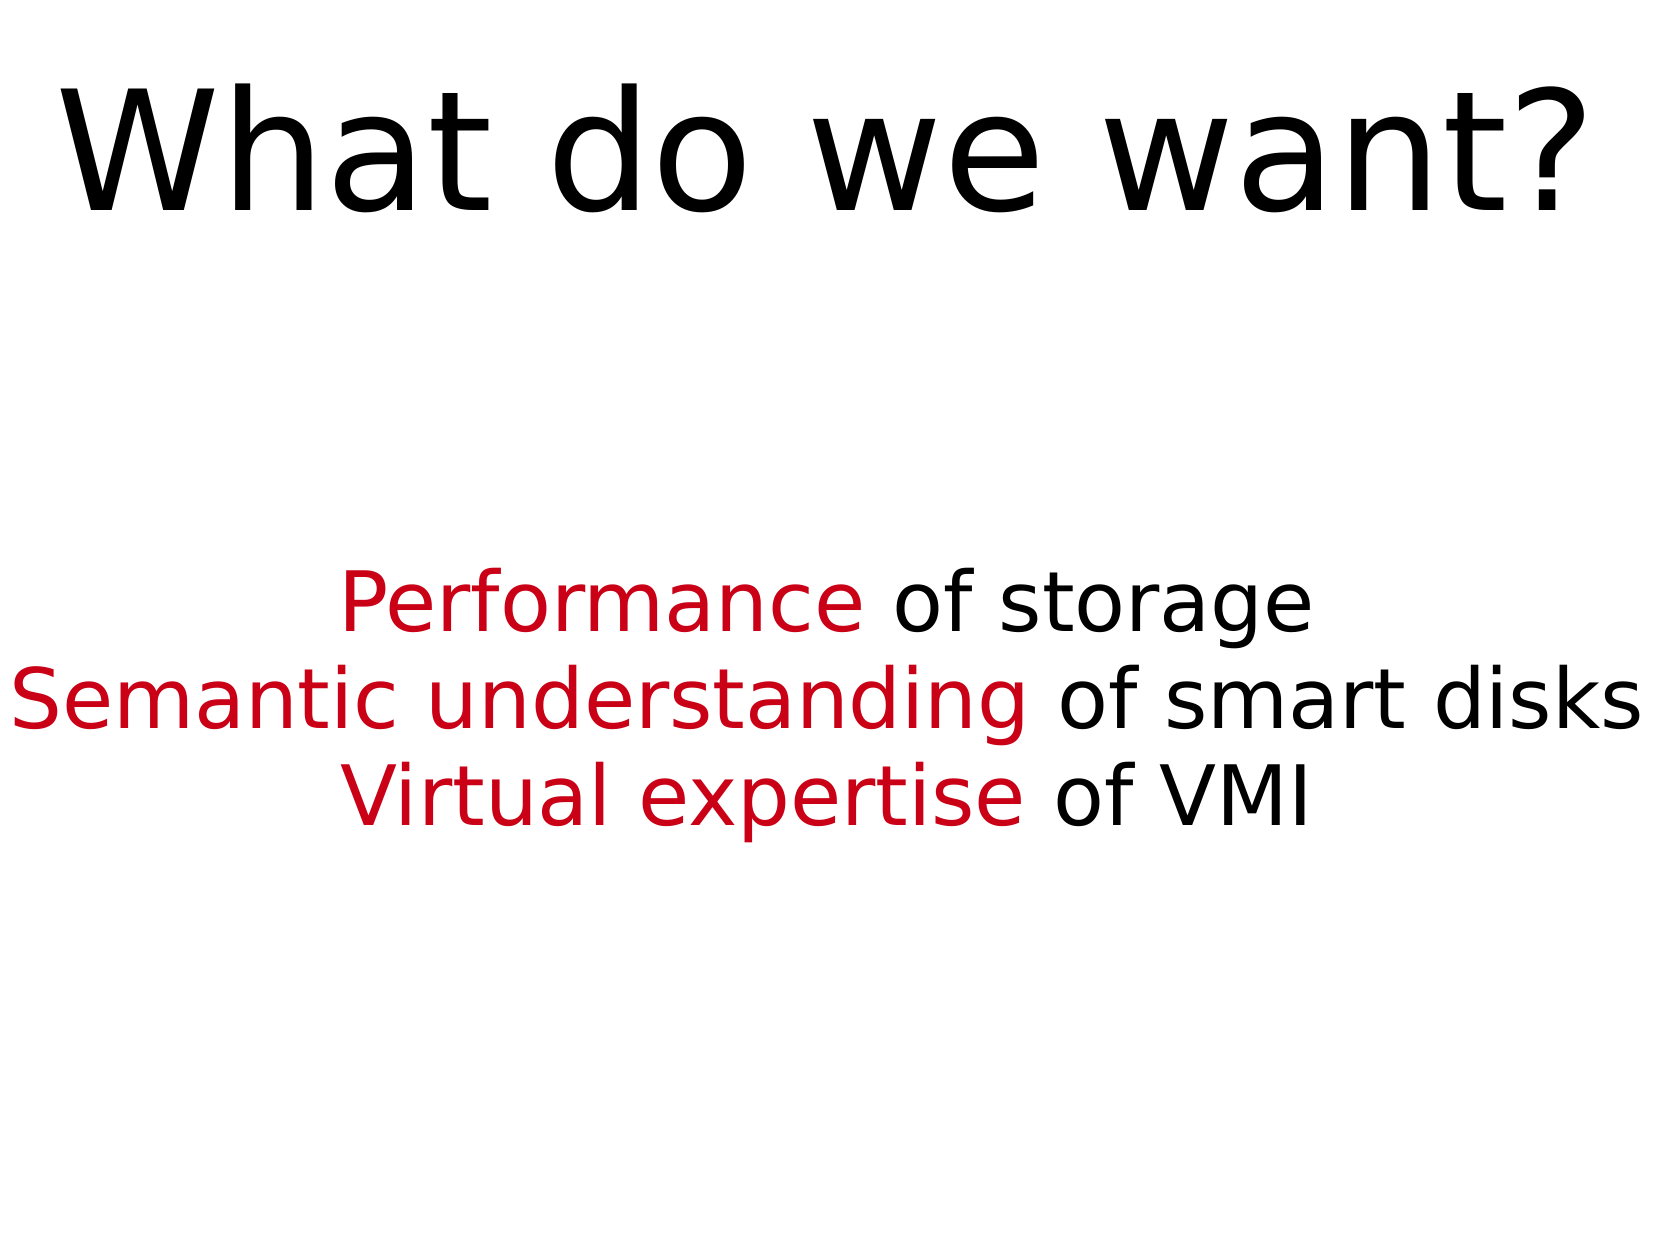

# What do we want?
Performance of storage
Semantic understanding of smart disks
Virtual expertise of VMI